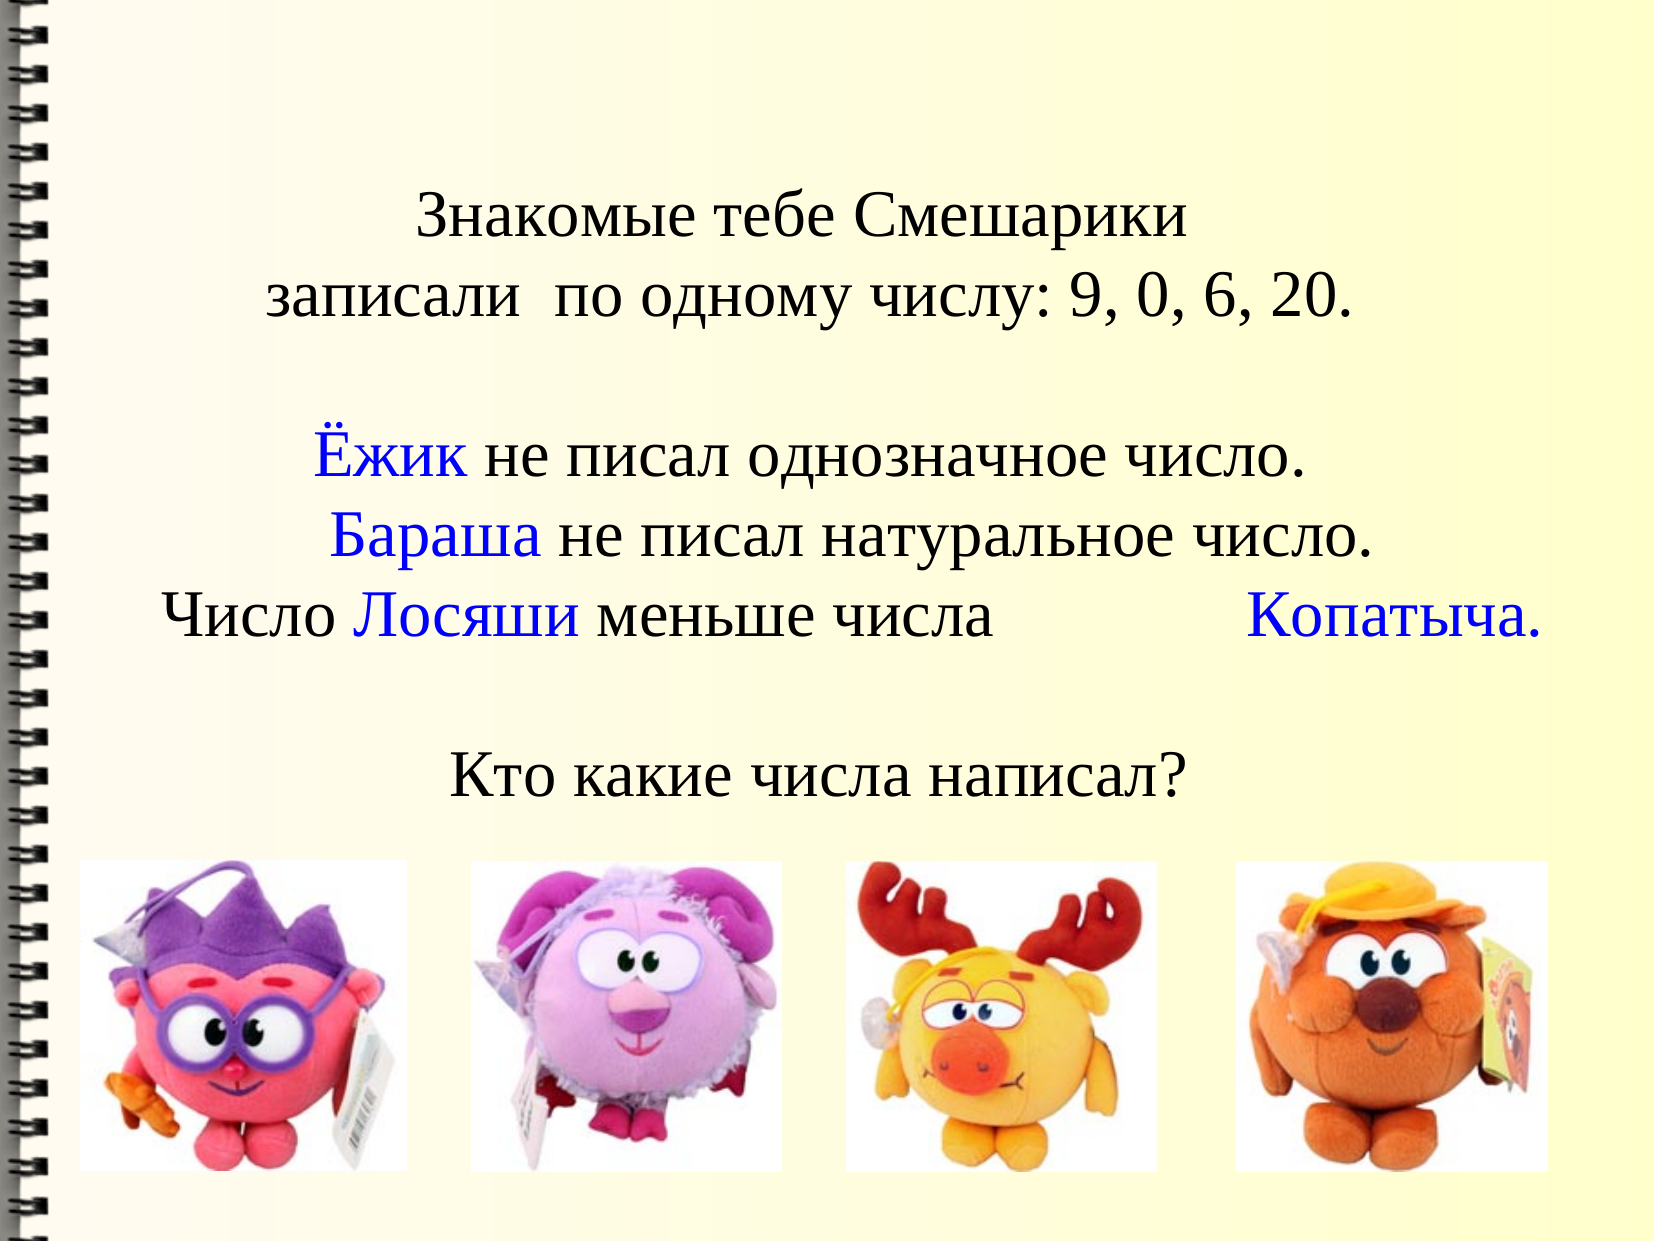

Знакомые тебе Смешарики
записали по одному числу: 9, 0, 6, 20.
Ёжик не писал однозначное число.
 Бараша не писал натуральное число.
 Число Лосяши меньше числа Копатыча.
 Кто какие числа написал?